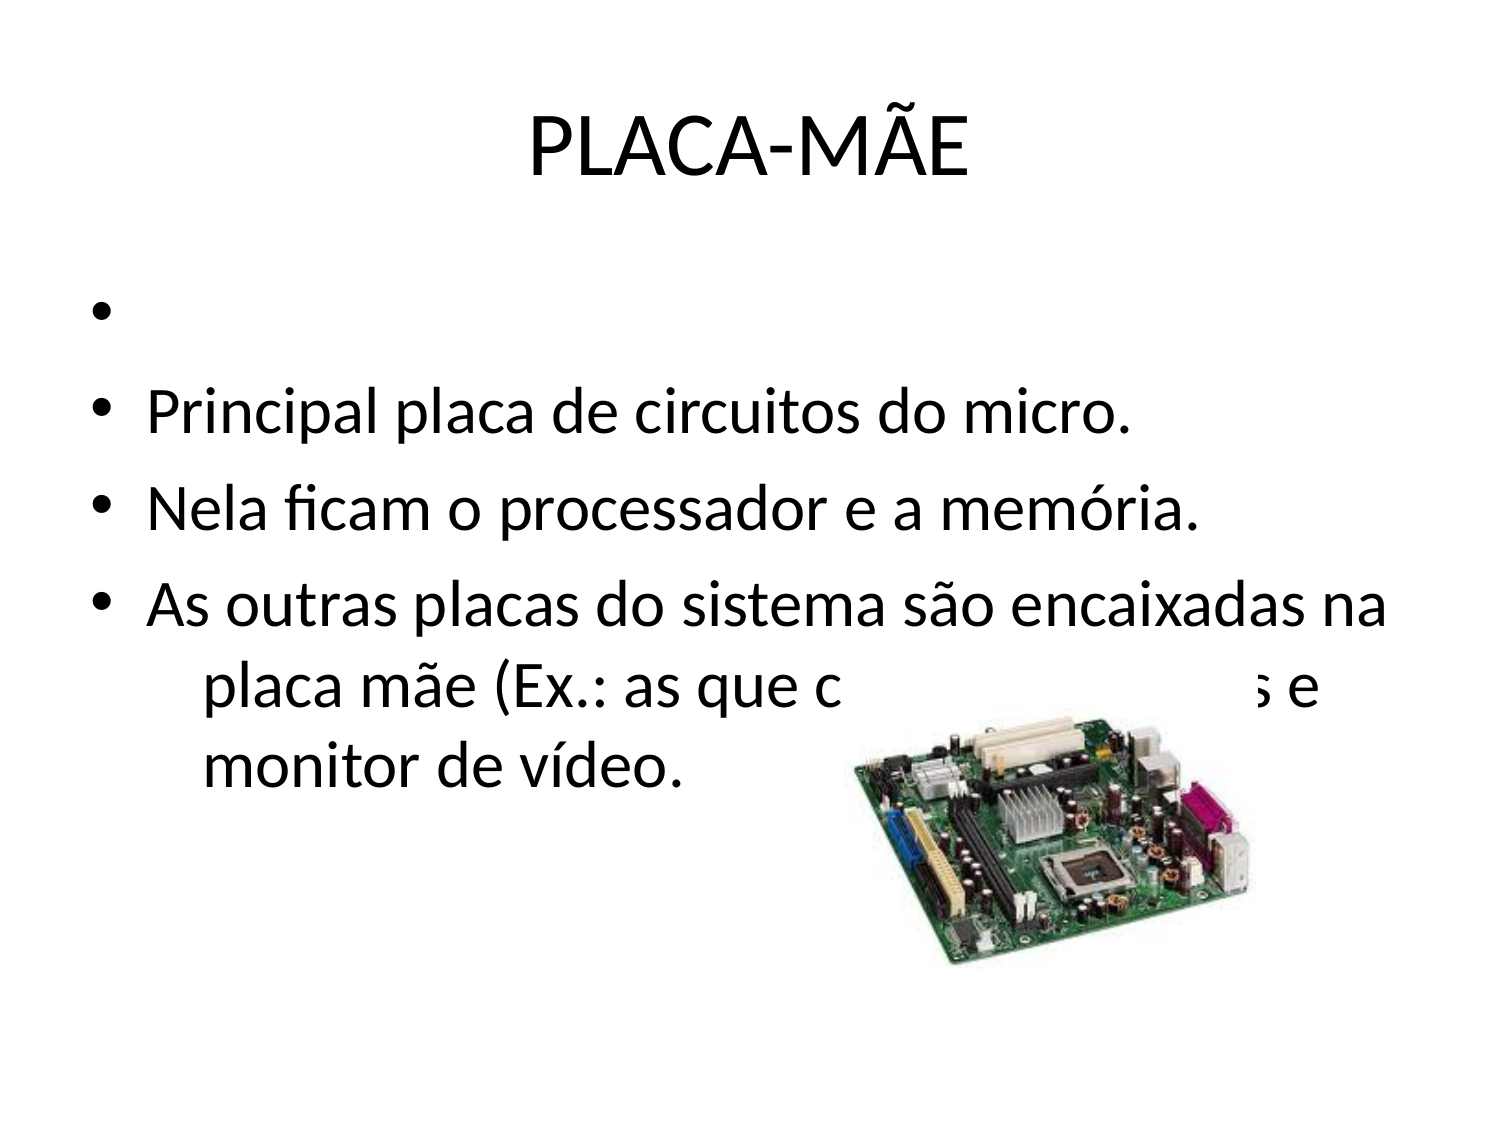

# PLACA-MÃE
Principal placa de circuitos do micro.
Nela ficam o processador e a memória.
As outras placas do sistema são encaixadas na placa mãe (Ex.: as que controlam discos e monitor de vídeo.